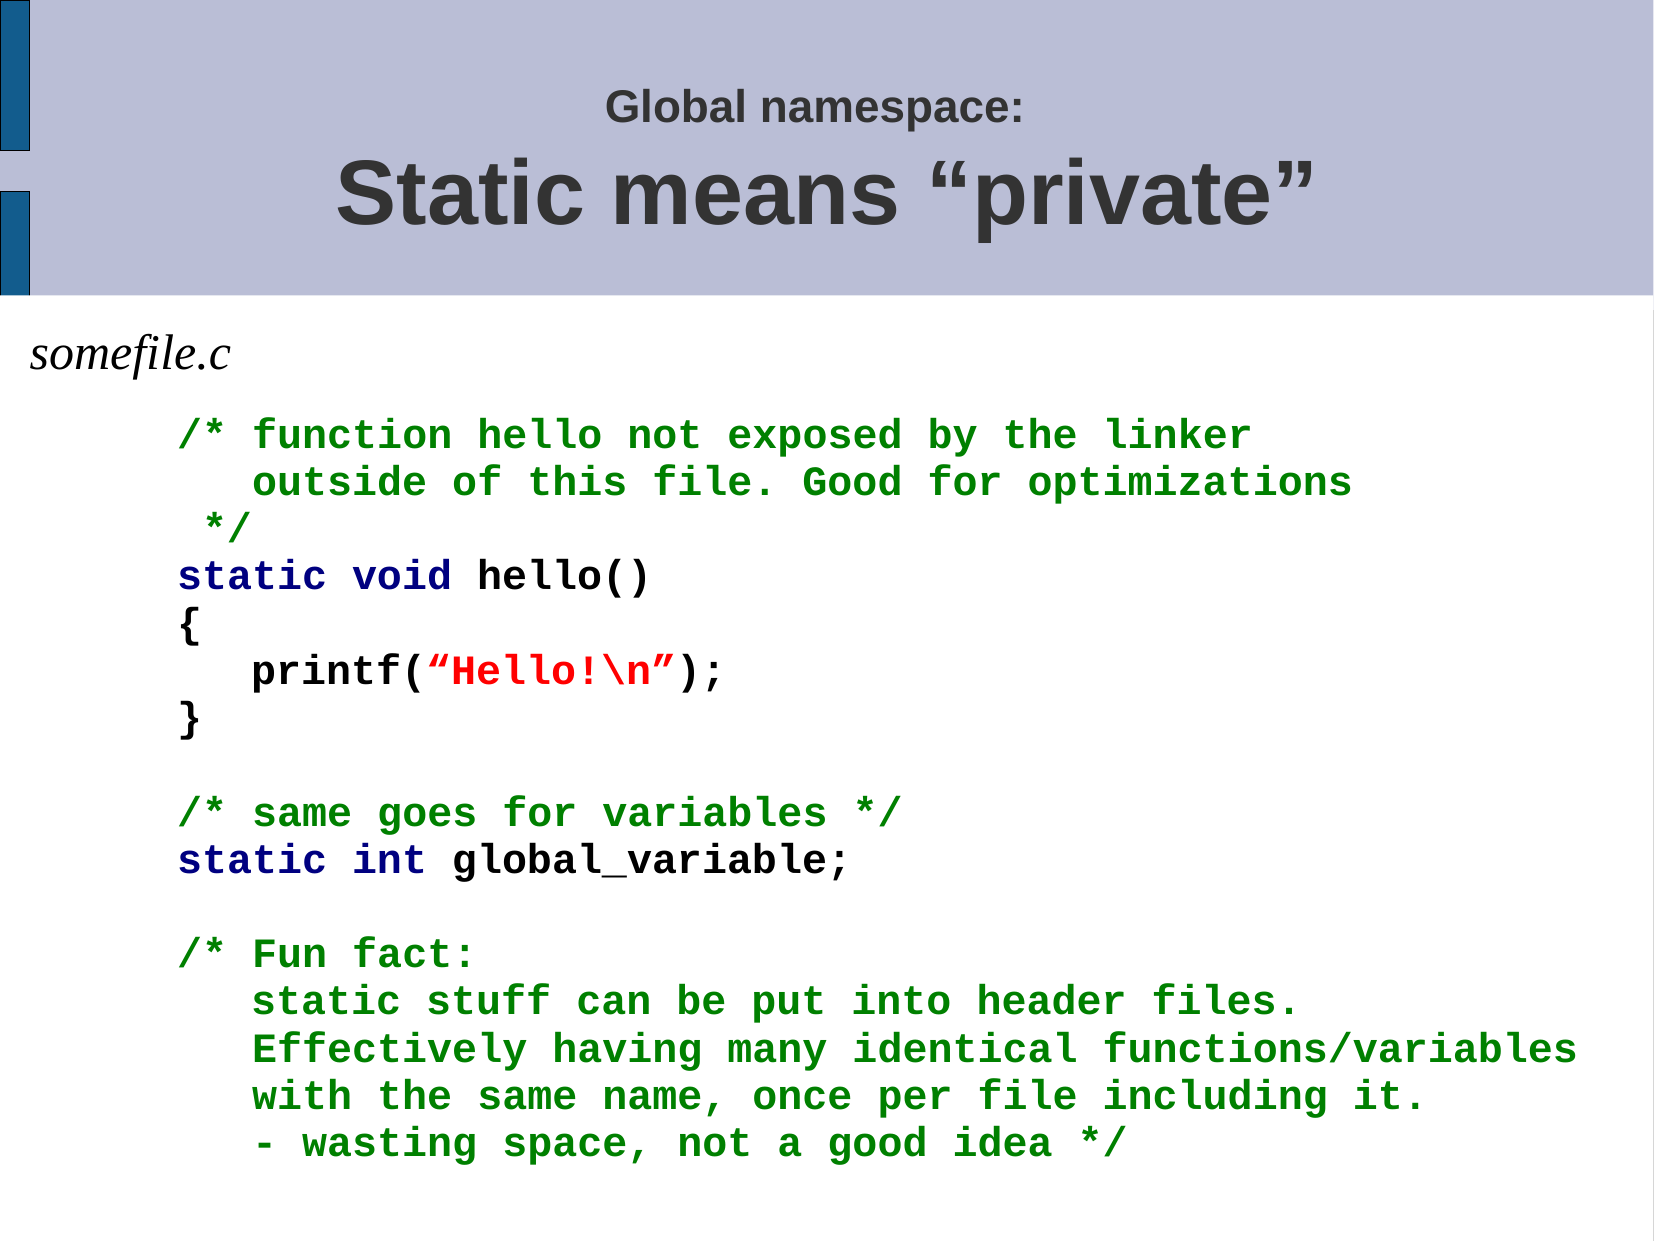

# Global namespace: Static means “private”
/* function hello not exposed by the linker
 outside of this file. Good for optimizations
 */
static void hello()
{
	printf(“Hello!\n”);
}
/* same goes for variables */
static int global_variable;
/* Fun fact:
	static stuff can be put into header files.
 Effectively having many identical functions/variables
 with the same name, once per file including it.
 - wasting space, not a good idea */
somefile.c